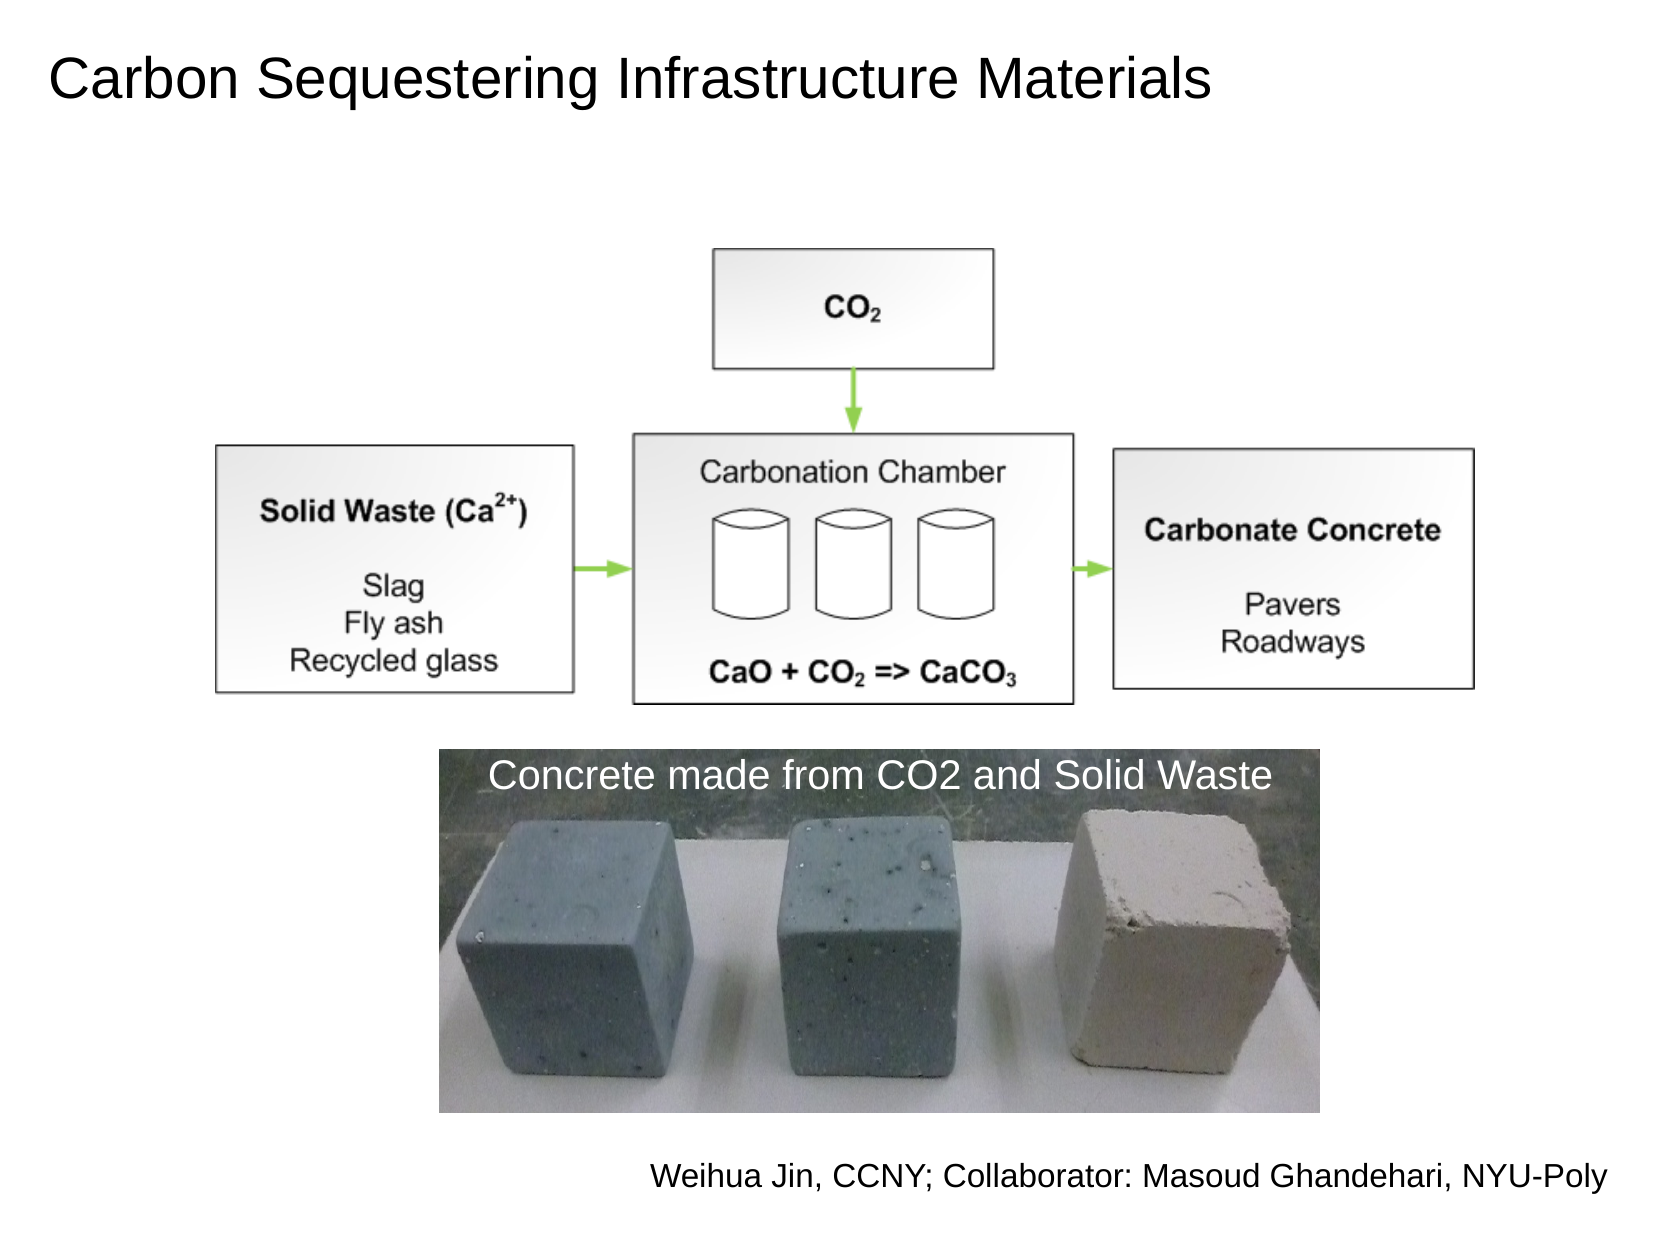

Carbon Sequestering Infrastructure Materials
Concrete made from CO2 and Solid Waste
Weihua Jin, CCNY; Collaborator: Masoud Ghandehari, NYU-Poly